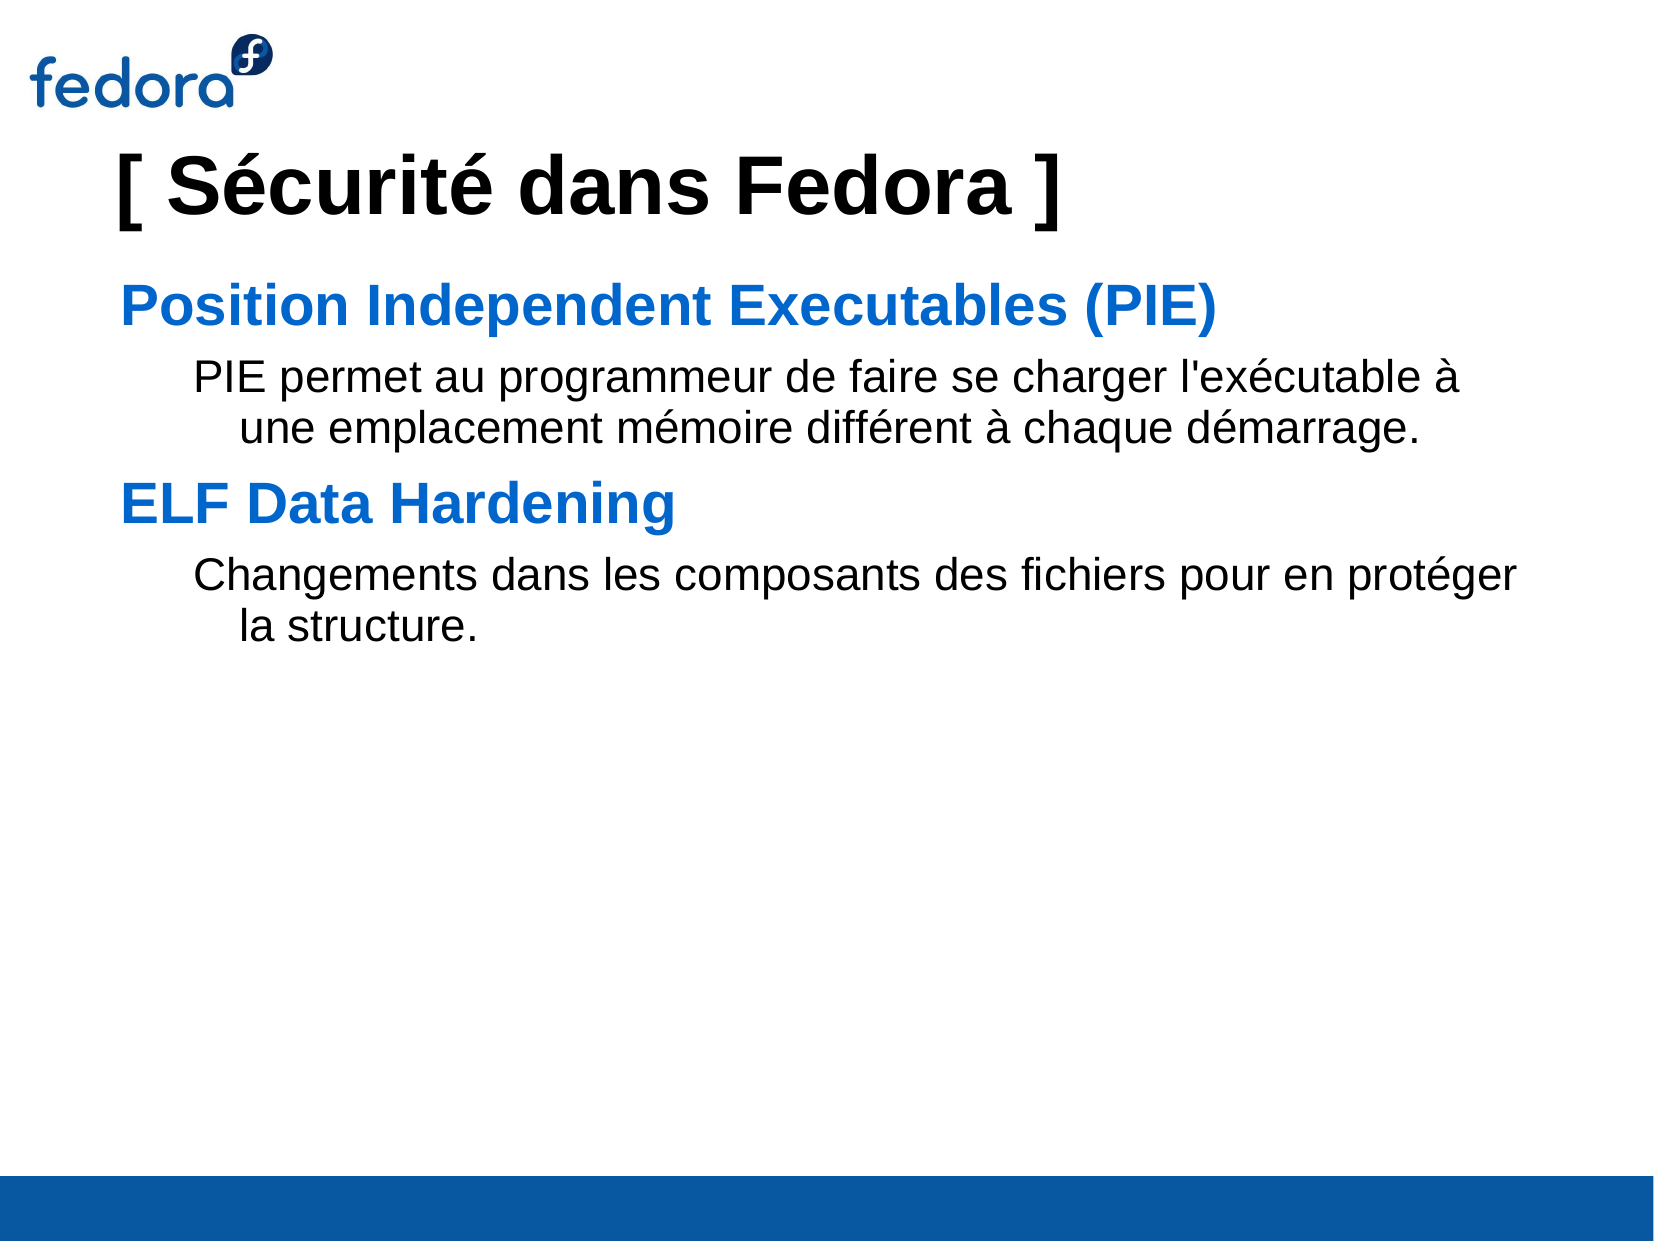

# [ Sécurité dans Fedora ]
Position Independent Executables (PIE)
PIE permet au programmeur de faire se charger l'exécutable à une emplacement mémoire différent à chaque démarrage.
ELF Data Hardening
Changements dans les composants des fichiers pour en protéger la structure.